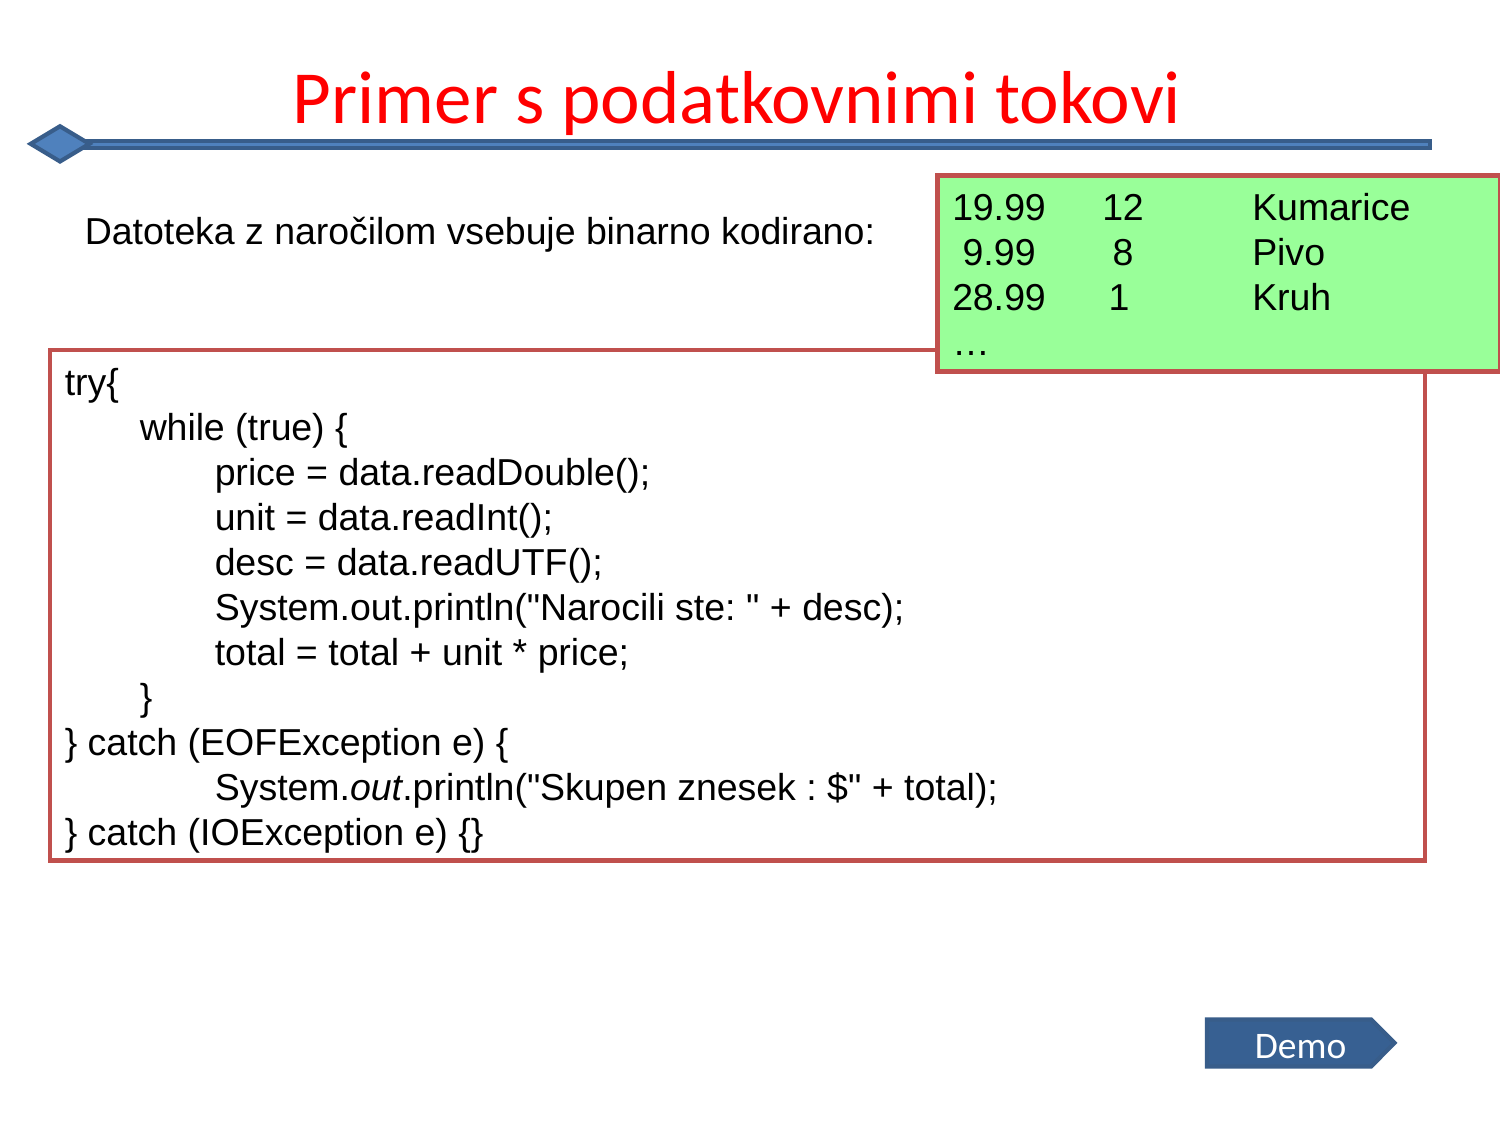

# Primer s podatkovnimi tokovi
19.99	12	Kumarice
 9.99 	 8	Pivo
28.99 1	Kruh
…
Datoteka z naročilom vsebuje binarno kodirano:
try{
	while (true) {
		price = data.readDouble();
		unit = data.readInt();
		desc = data.readUTF();
		System.out.println("Narocili ste: " + desc);
		total = total + unit * price;
	}
} catch (EOFException e) {
		System.out.println("Skupen znesek : $" + total);
} catch (IOException e) {}
Demo